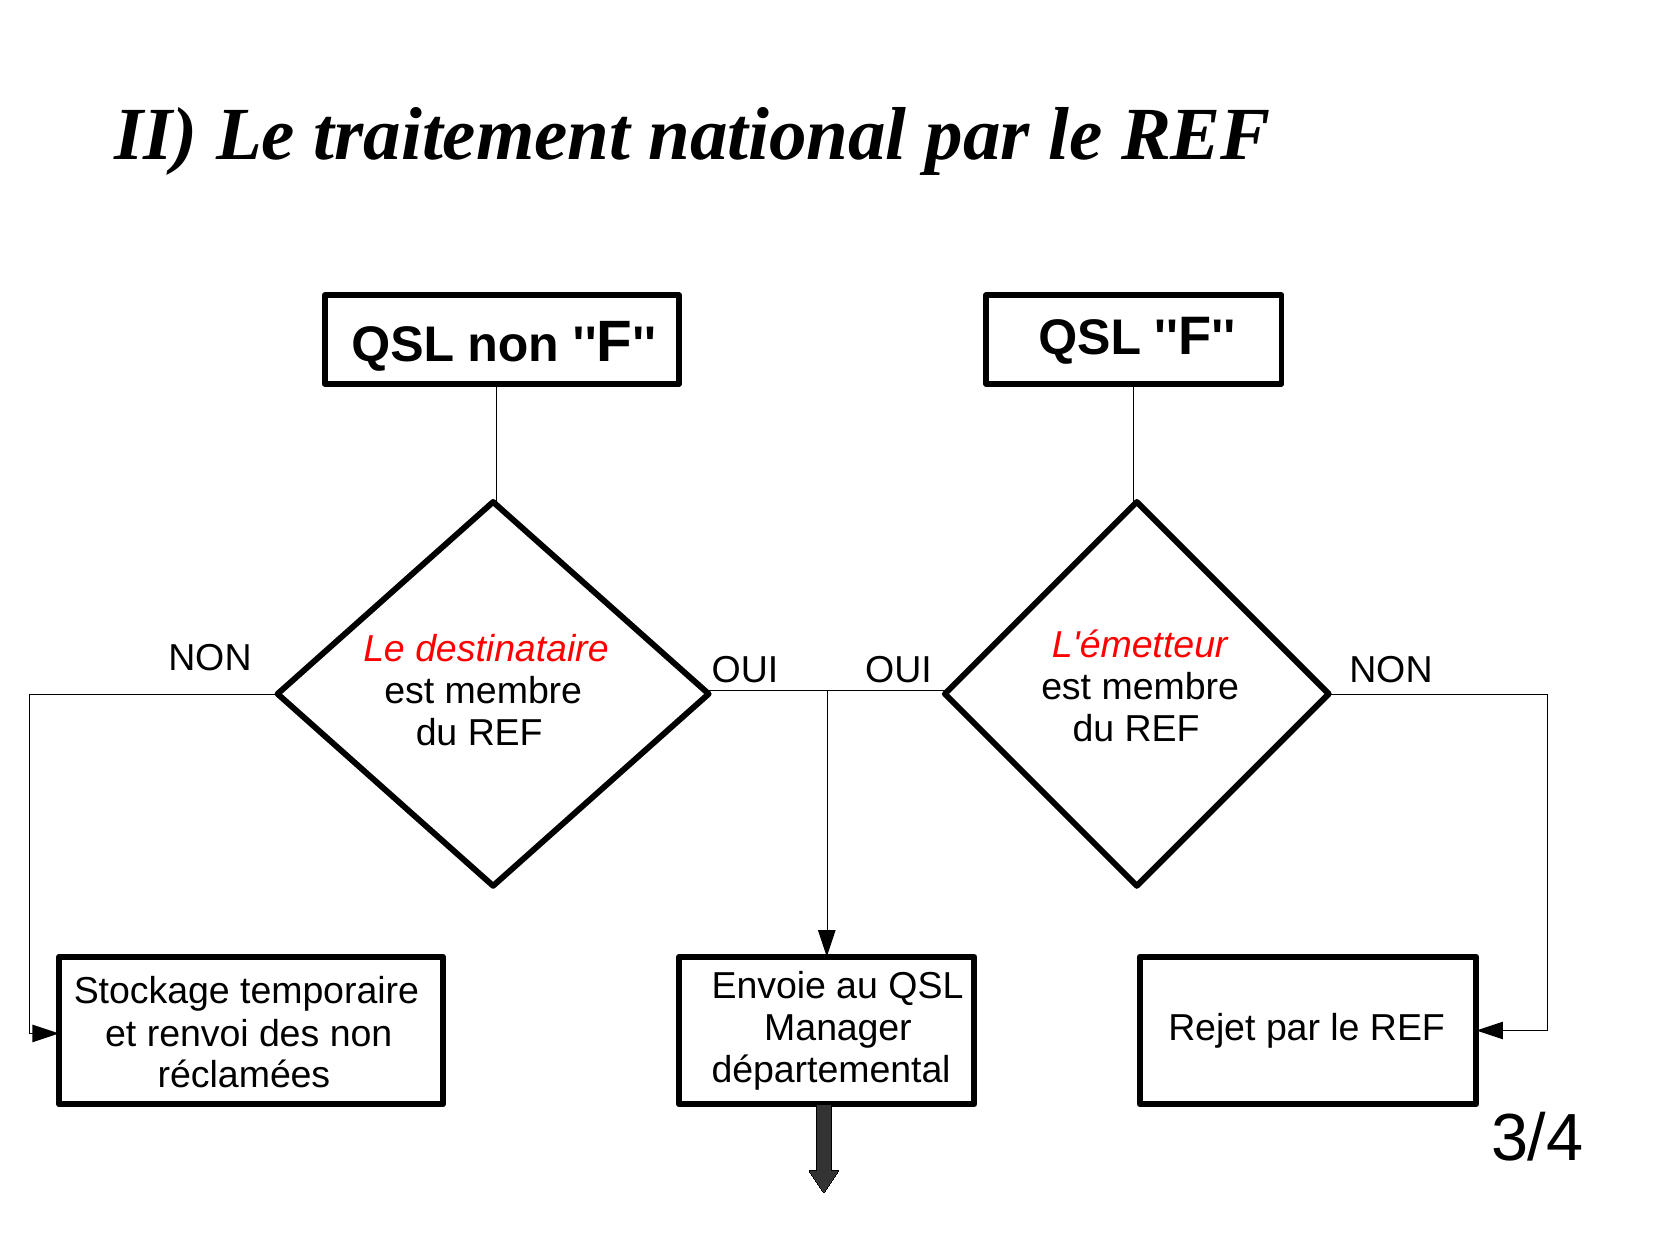

# II) Le traitement national par le REF
QSL ''F''
QSL non ''F''
 L'émetteur
 est membre
 du REF
Le destinataire
 est membre
 du REF
NON
NON
OUI
OUI
Envoie au QSL
 Manager
départemental
 Rejet par le REF
Stockage temporaire
 et renvoi des non
 réclamées
3/4